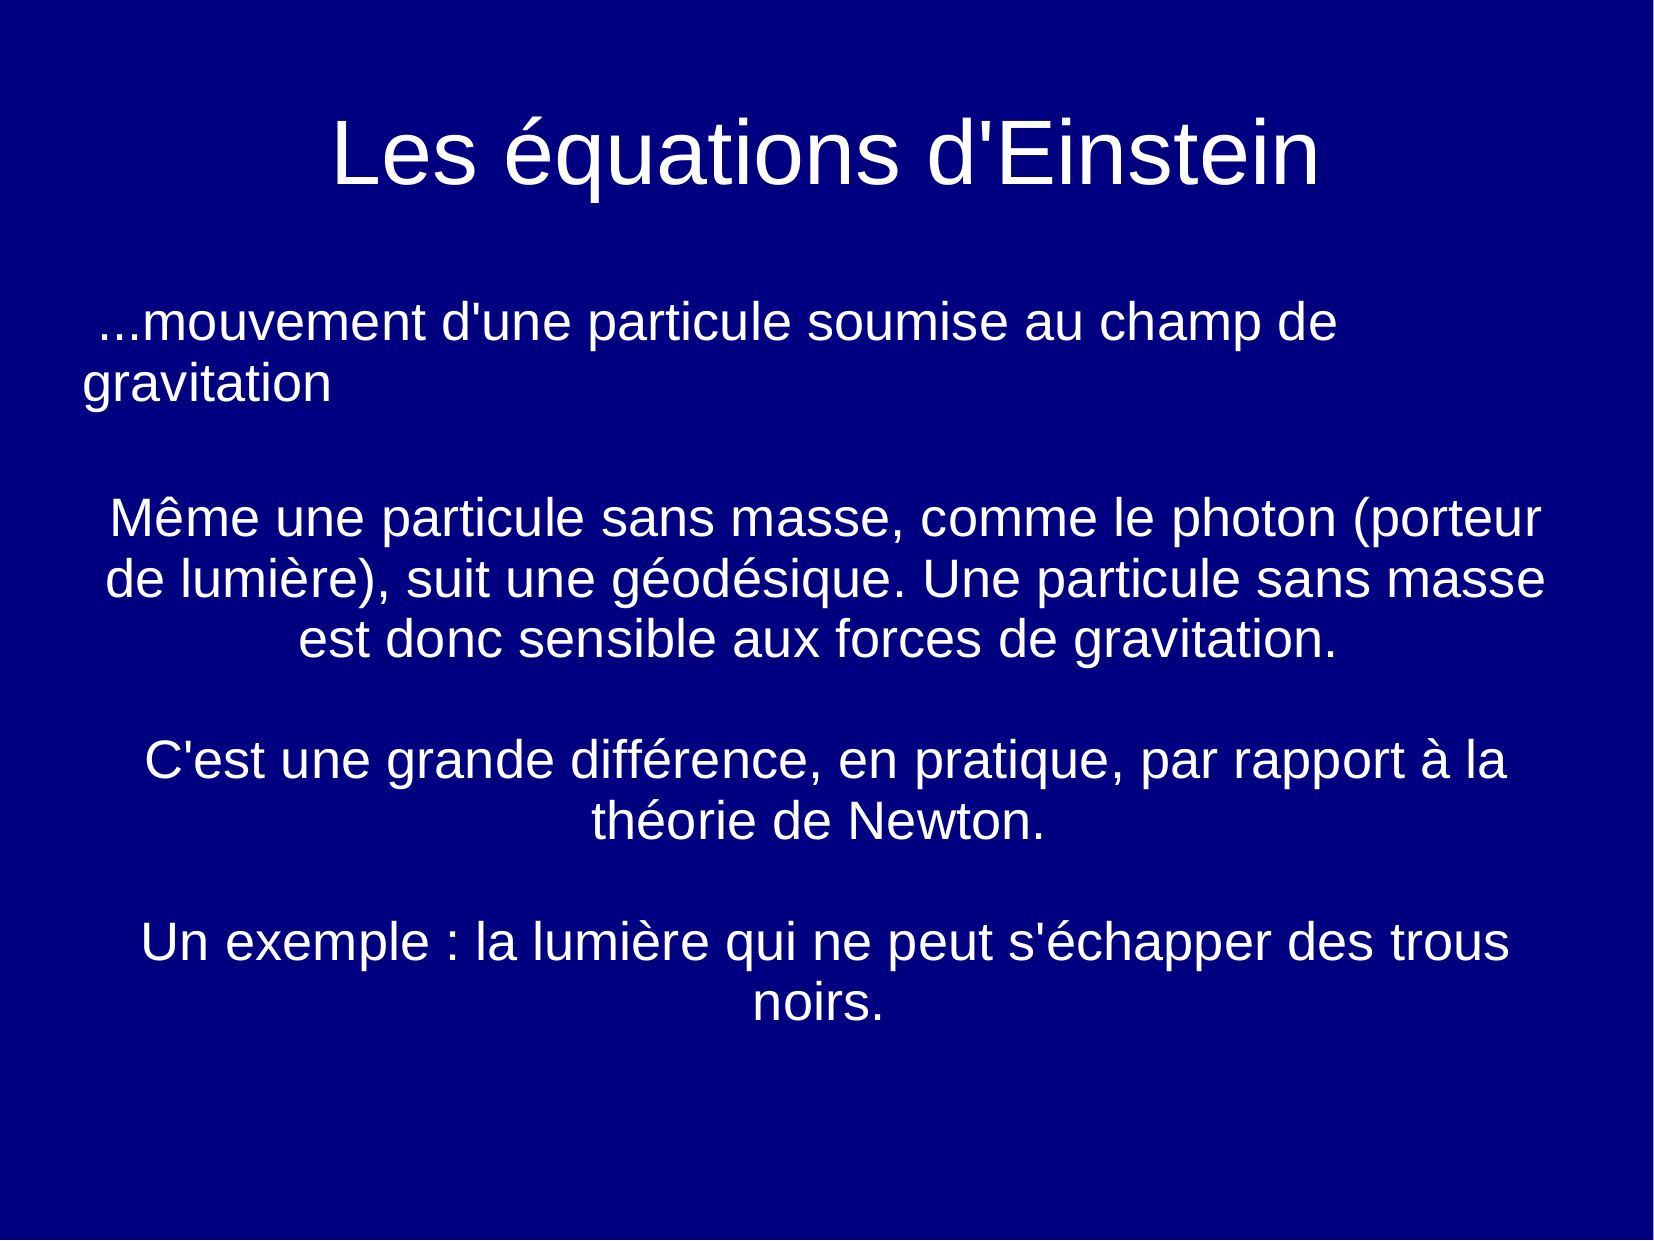

# Les équations d'Einstein
 ...mouvement d'une particule soumise au champ de gravitation
Même une particule sans masse, comme le photon (porteur de lumière), suit une géodésique. Une particule sans masse est donc sensible aux forces de gravitation.
C'est une grande différence, en pratique, par rapport à la théorie de Newton.
Un exemple : la lumière qui ne peut s'échapper des trous noirs.